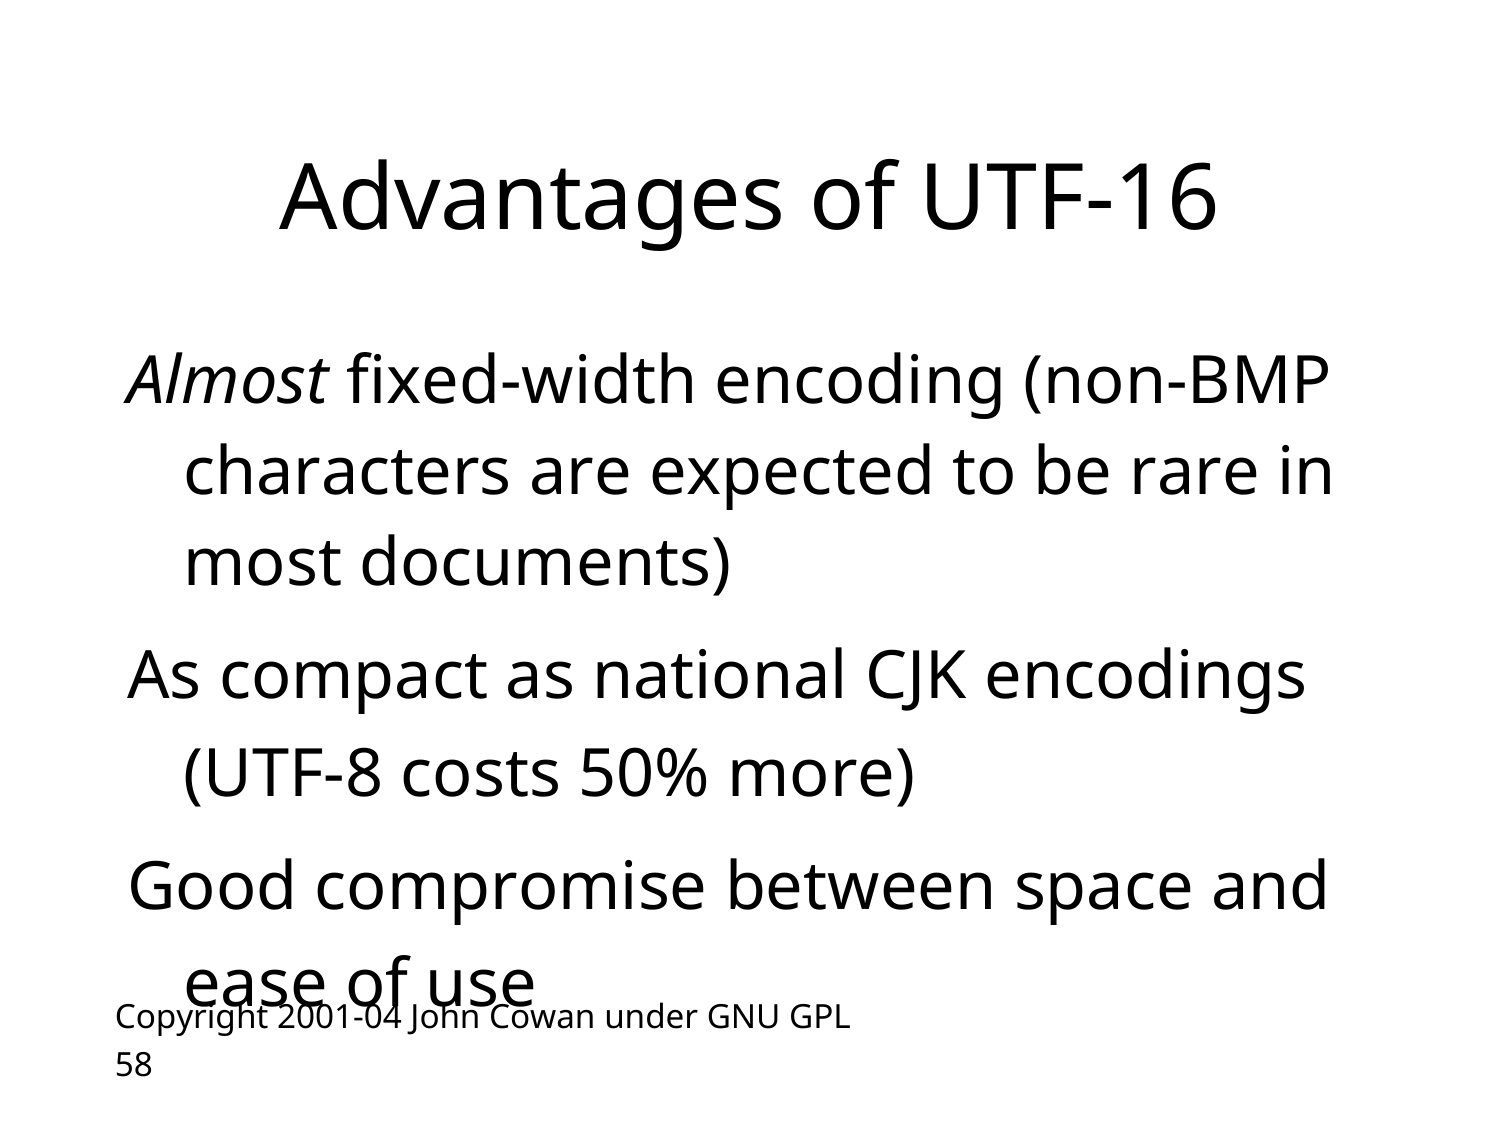

# Advantages of UTF-16
Almost fixed-width encoding (non-BMP characters are expected to be rare in most documents)
As compact as national CJK encodings (UTF-8 costs 50% more)
Good compromise between space and ease of use